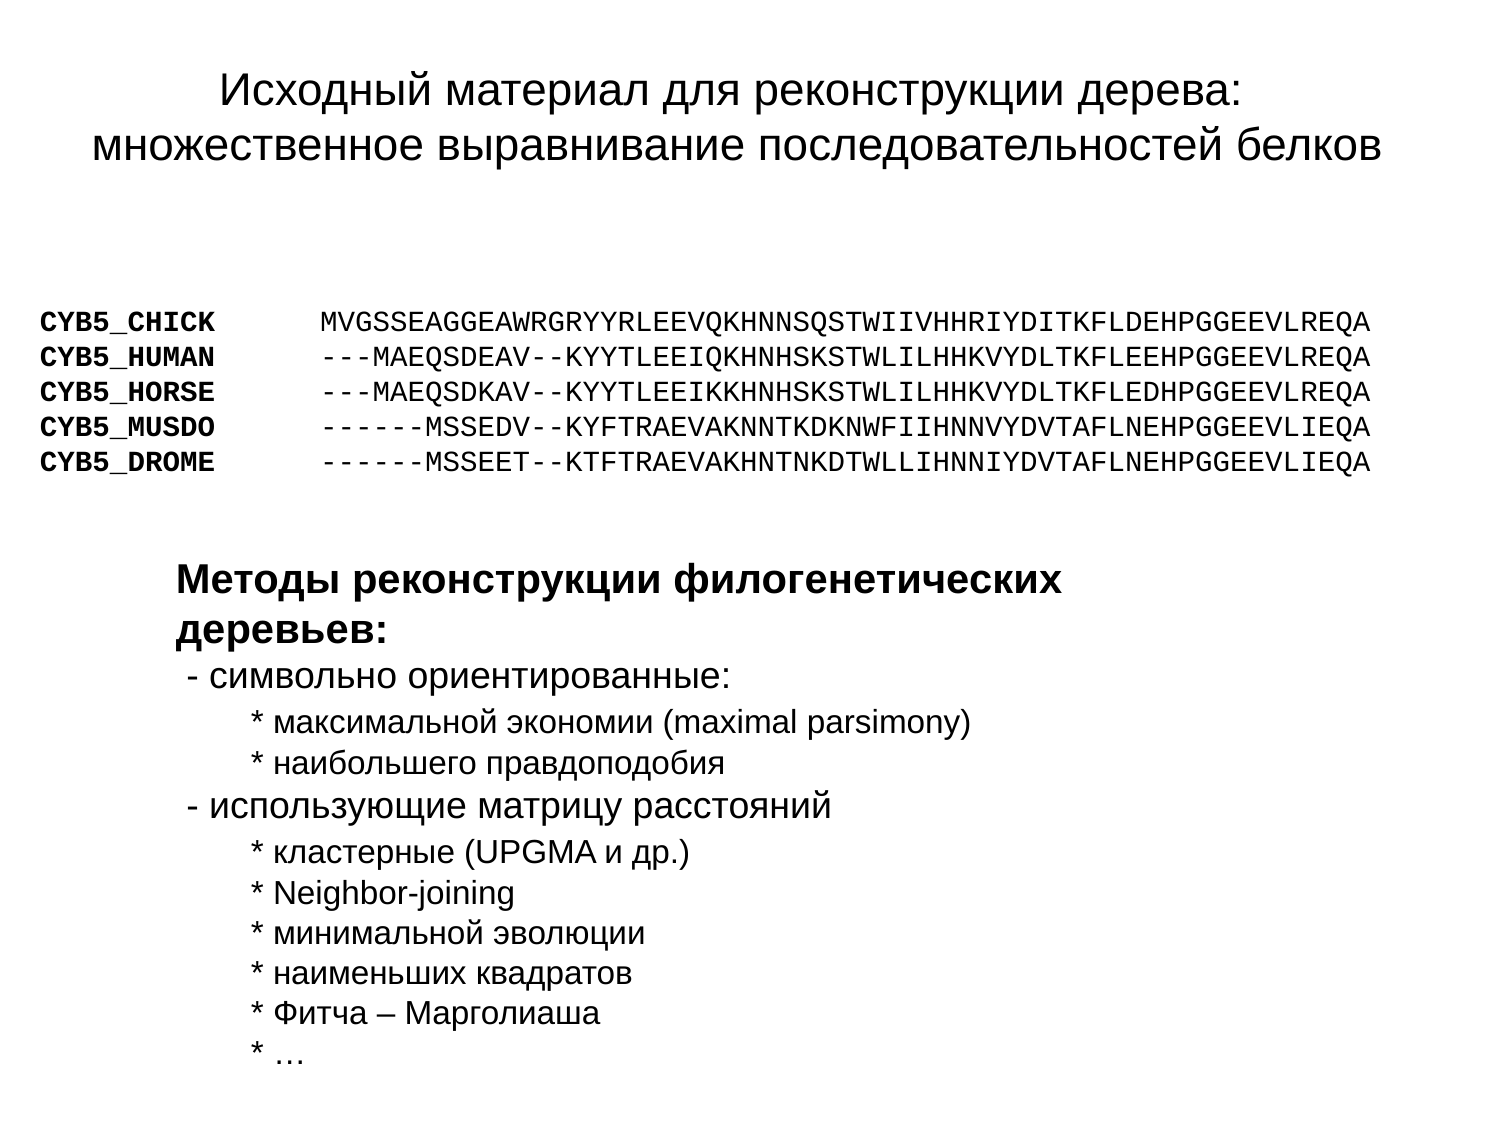

# Исходный материал для реконструкции дерева: множественное выравнивание последовательностей белков
CYB5_CHICK MVGSSEAGGEAWRGRYYRLEEVQKHNNSQSTWIIVHHRIYDITKFLDEHPGGEEVLREQA
CYB5_HUMAN ---MAEQSDEAV--KYYTLEEIQKHNHSKSTWLILHHKVYDLTKFLEEHPGGEEVLREQA
CYB5_HORSE ---MAEQSDKAV--KYYTLEEIKKHNHSKSTWLILHHKVYDLTKFLEDHPGGEEVLREQA
CYB5_MUSDO ------MSSEDV--KYFTRAEVAKNNTKDKNWFIIHNNVYDVTAFLNEHPGGEEVLIEQA
CYB5_DROME ------MSSEET--KTFTRAEVAKHNTNKDTWLLIHNNIYDVTAFLNEHPGGEEVLIEQA
Методы реконструкции филогенетических деревьев:
 - символьно ориентированные:
	* максимальной экономии (maximal parsimony)
	* наибольшего правдоподобия
 - использующие матрицу расстояний
	* кластерные (UPGMA и др.)
	* Neighbor-joining
	* минимальной эволюции
	* наименьших квадратов
	* Фитча – Марголиаша
	* …